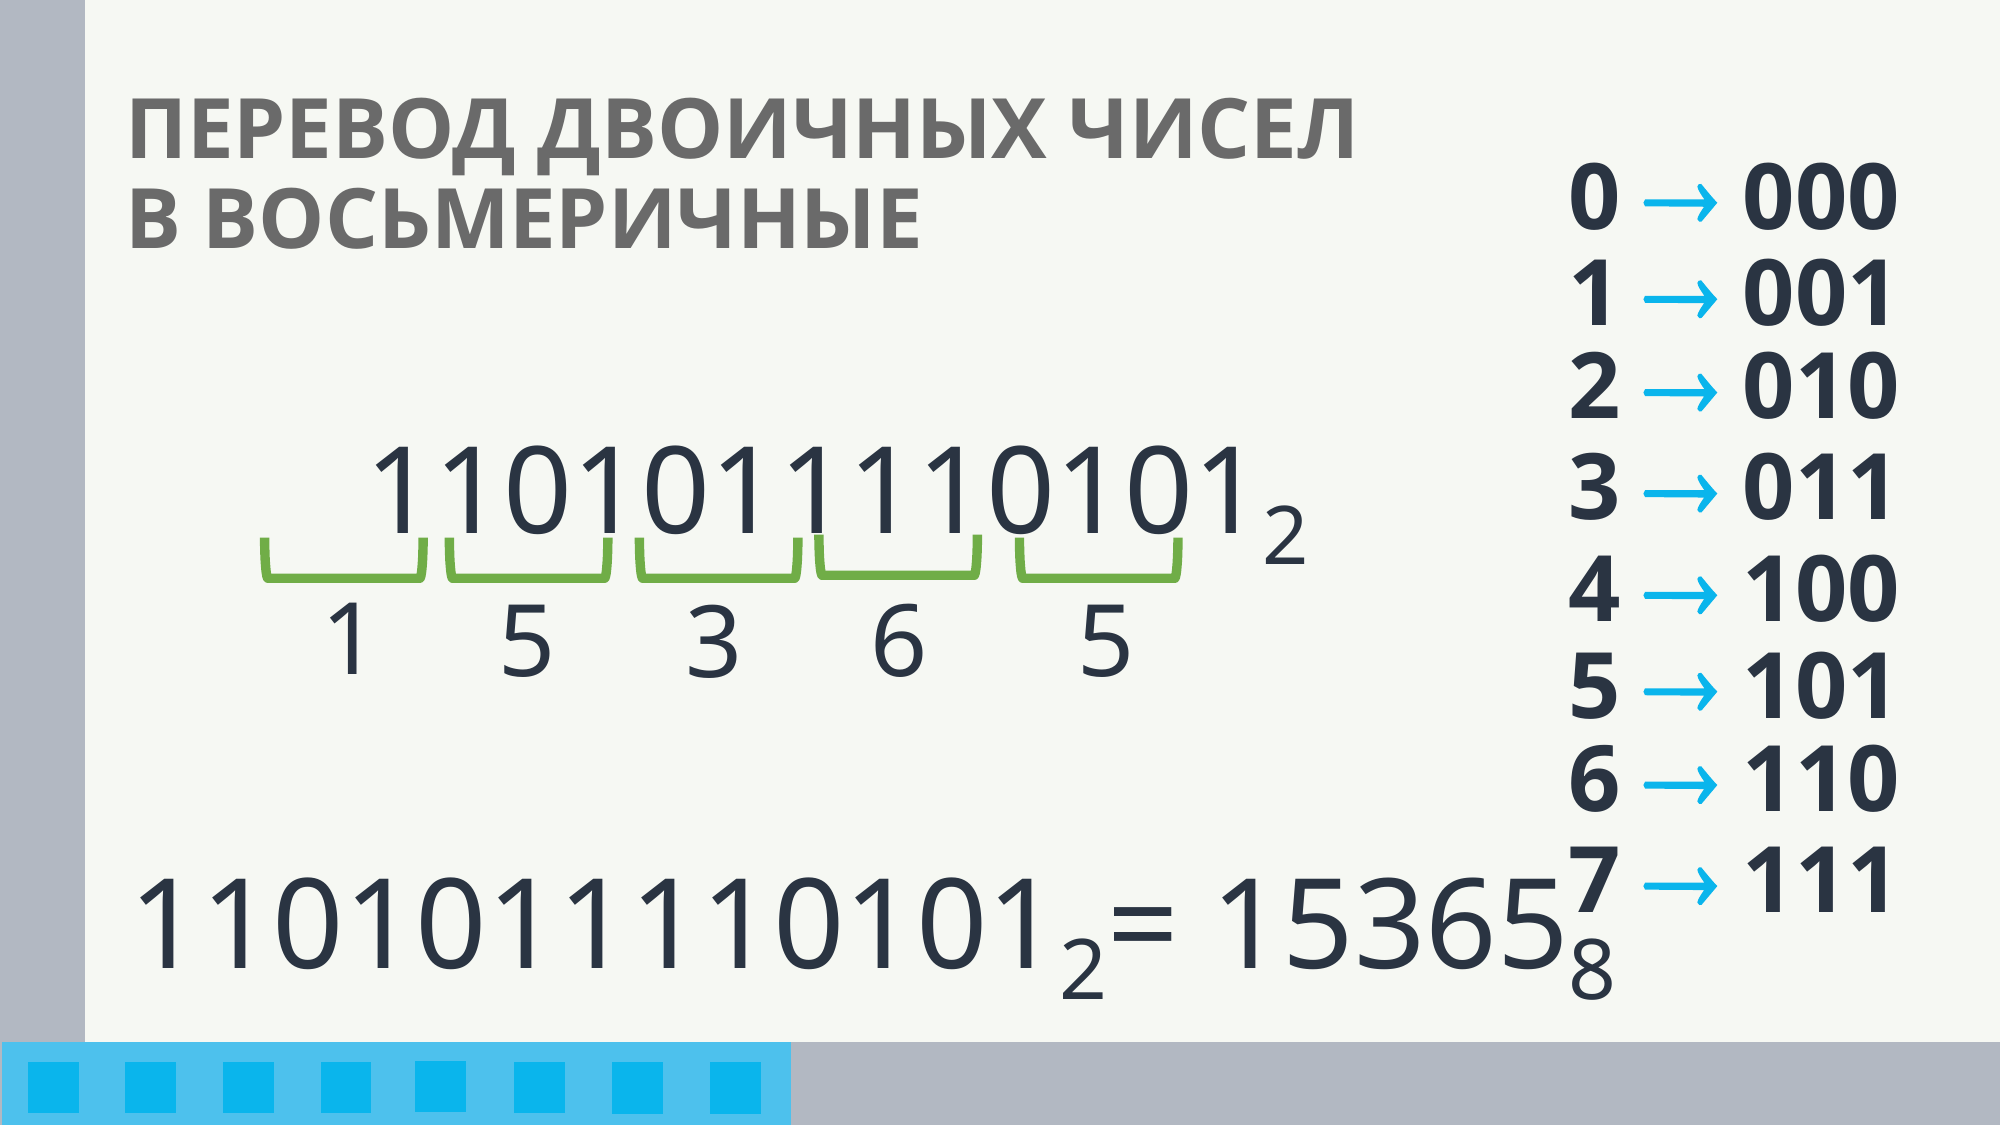

# ПЕРЕВОД ДВОИЧНЫХ ЧИСЕЛ В ВОСЬМЕРИЧНЫЕ
0  000
1  001
2  010
3  011
4  100
5  101
6  110
7  111
11010111101012
1
6
5
5
3
11010111101012= 153658